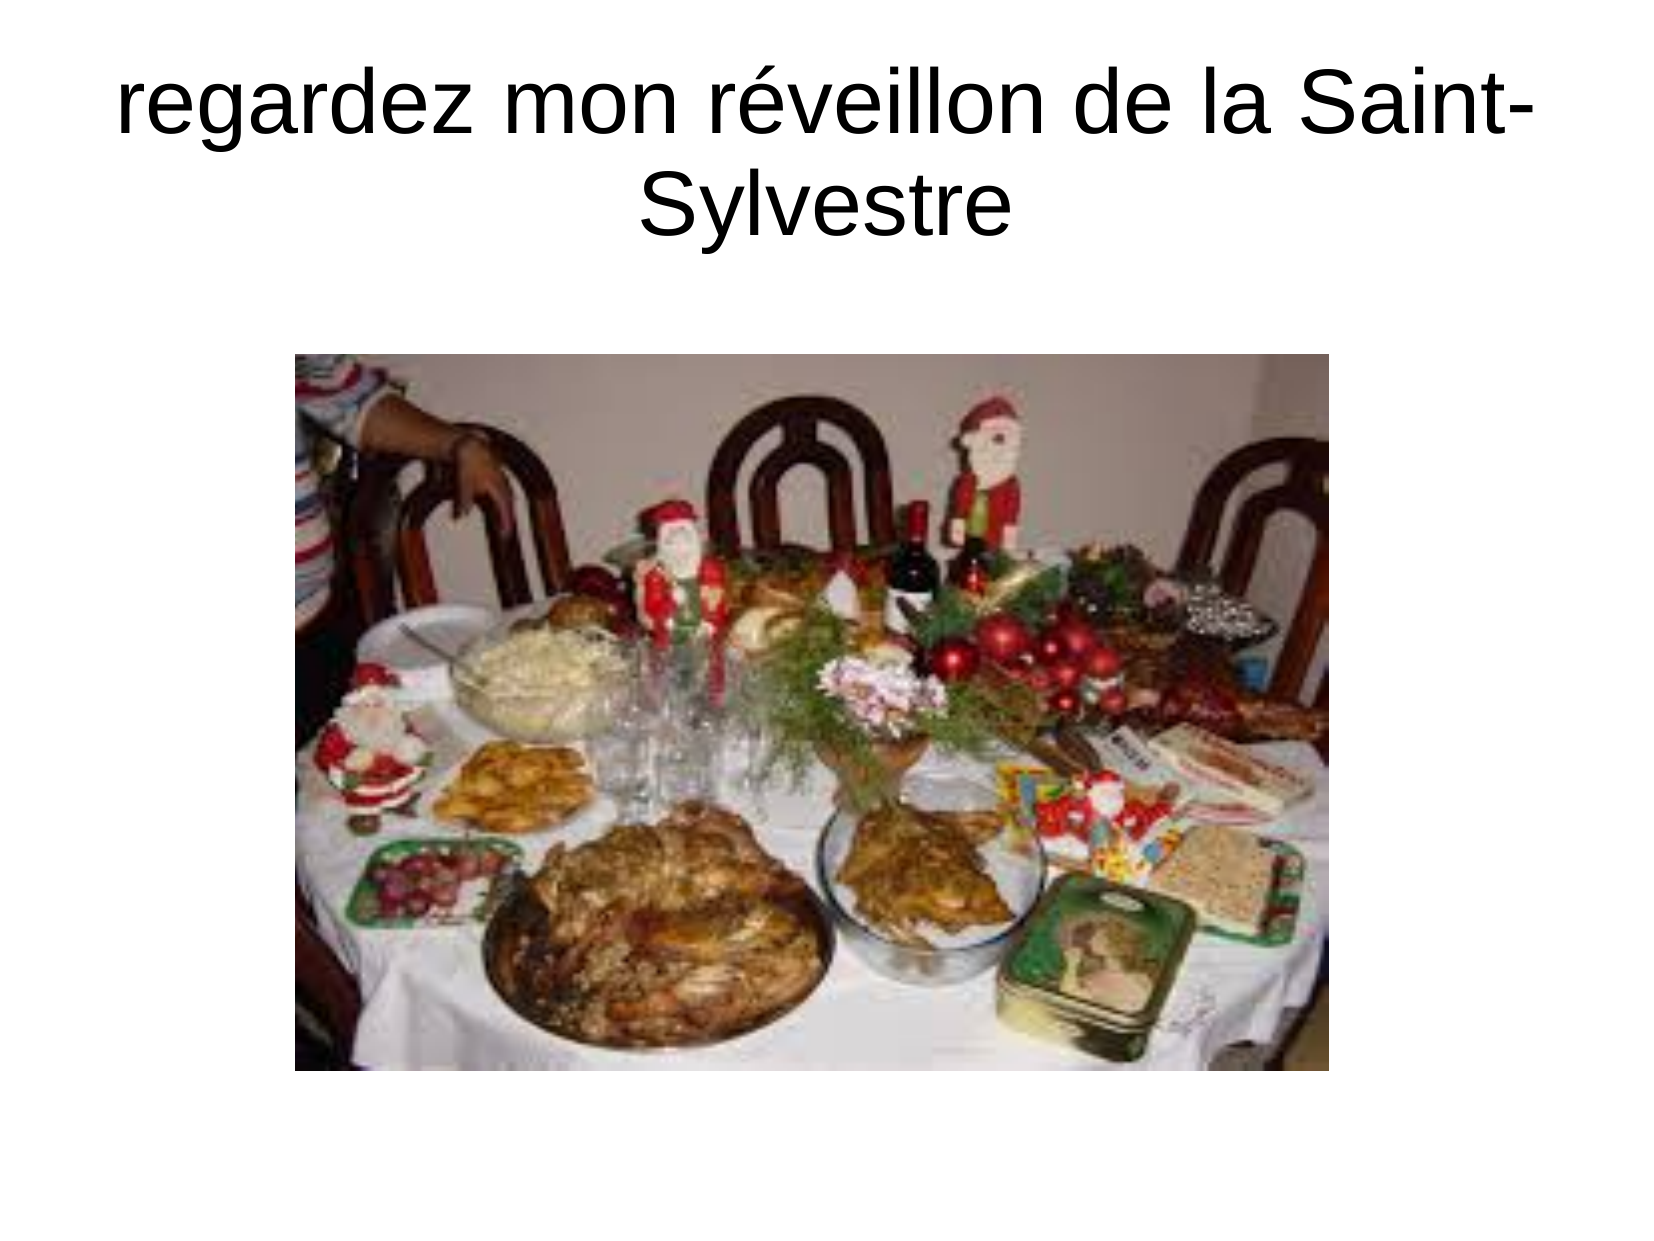

# regardez mon réveillon de la Saint-Sylvestre